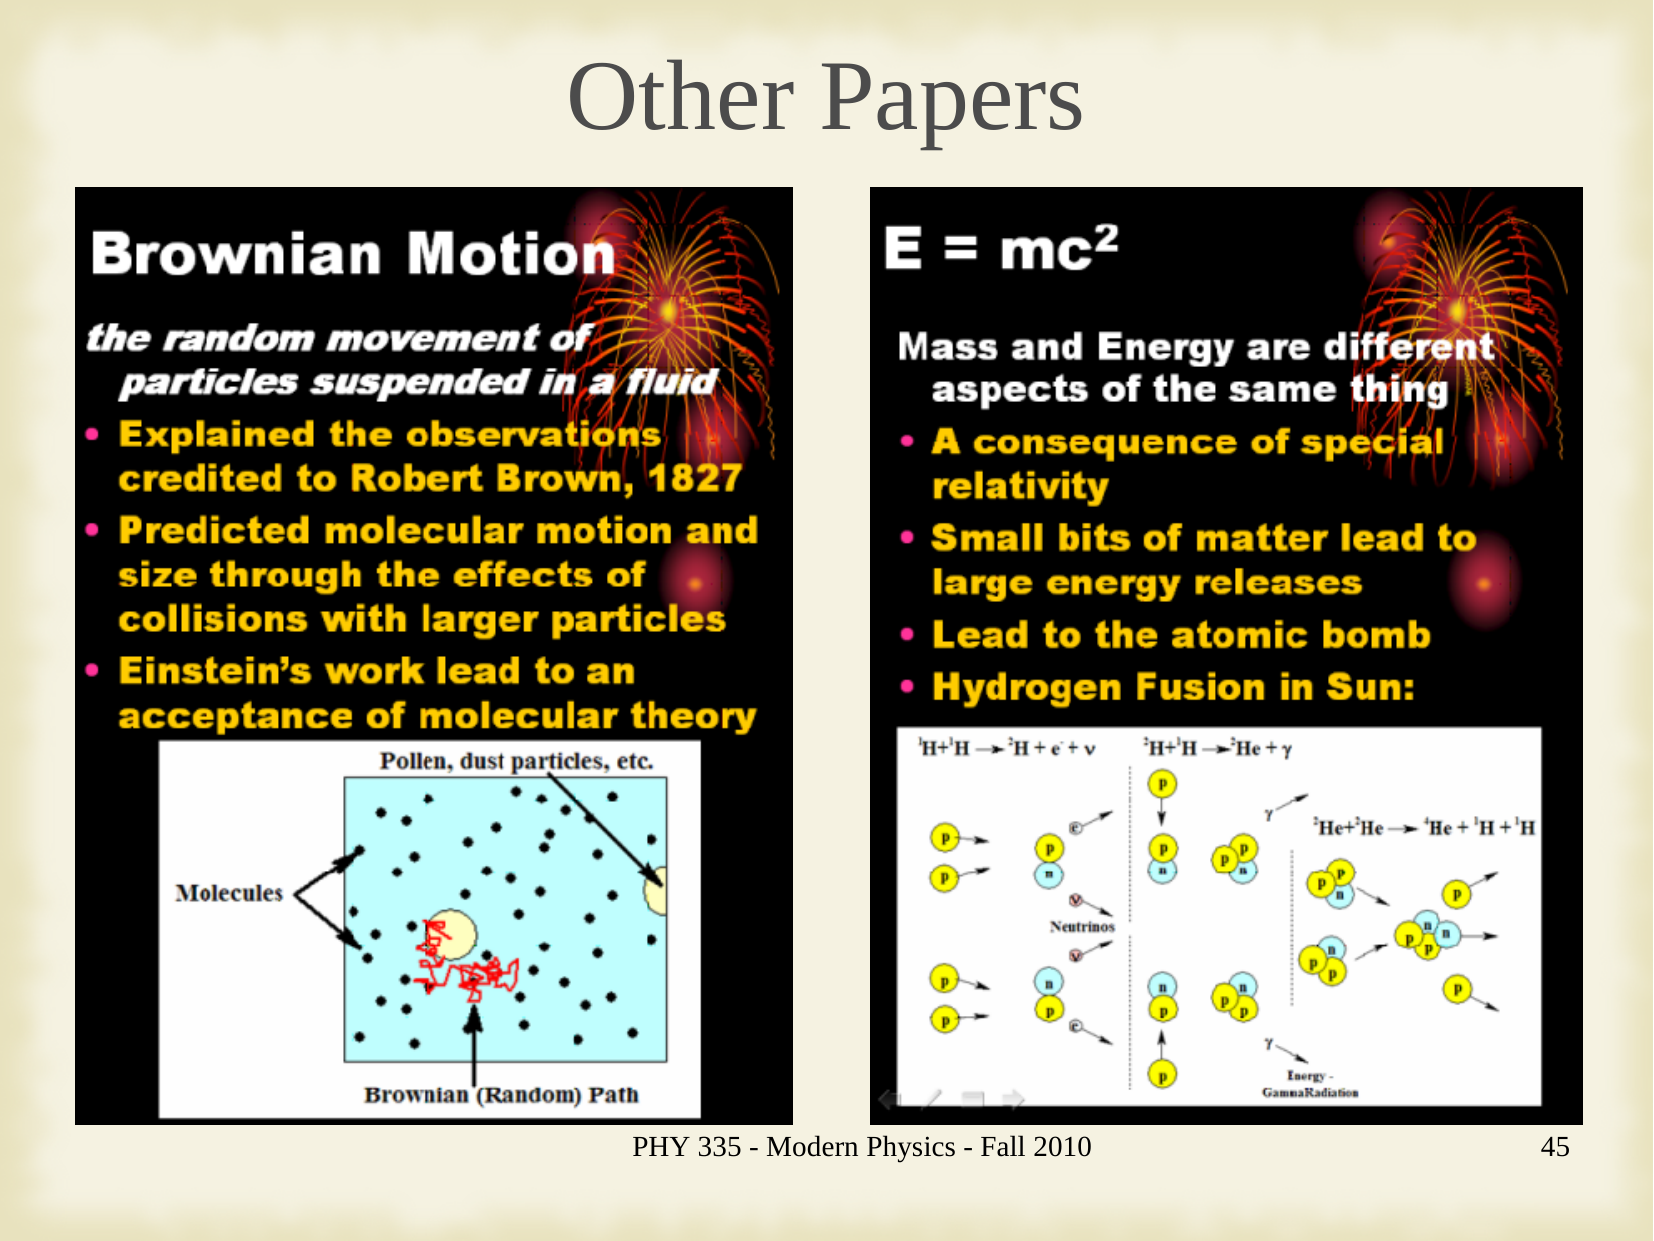

# Other Papers
PHY 335 - Modern Physics - Fall 2010
45